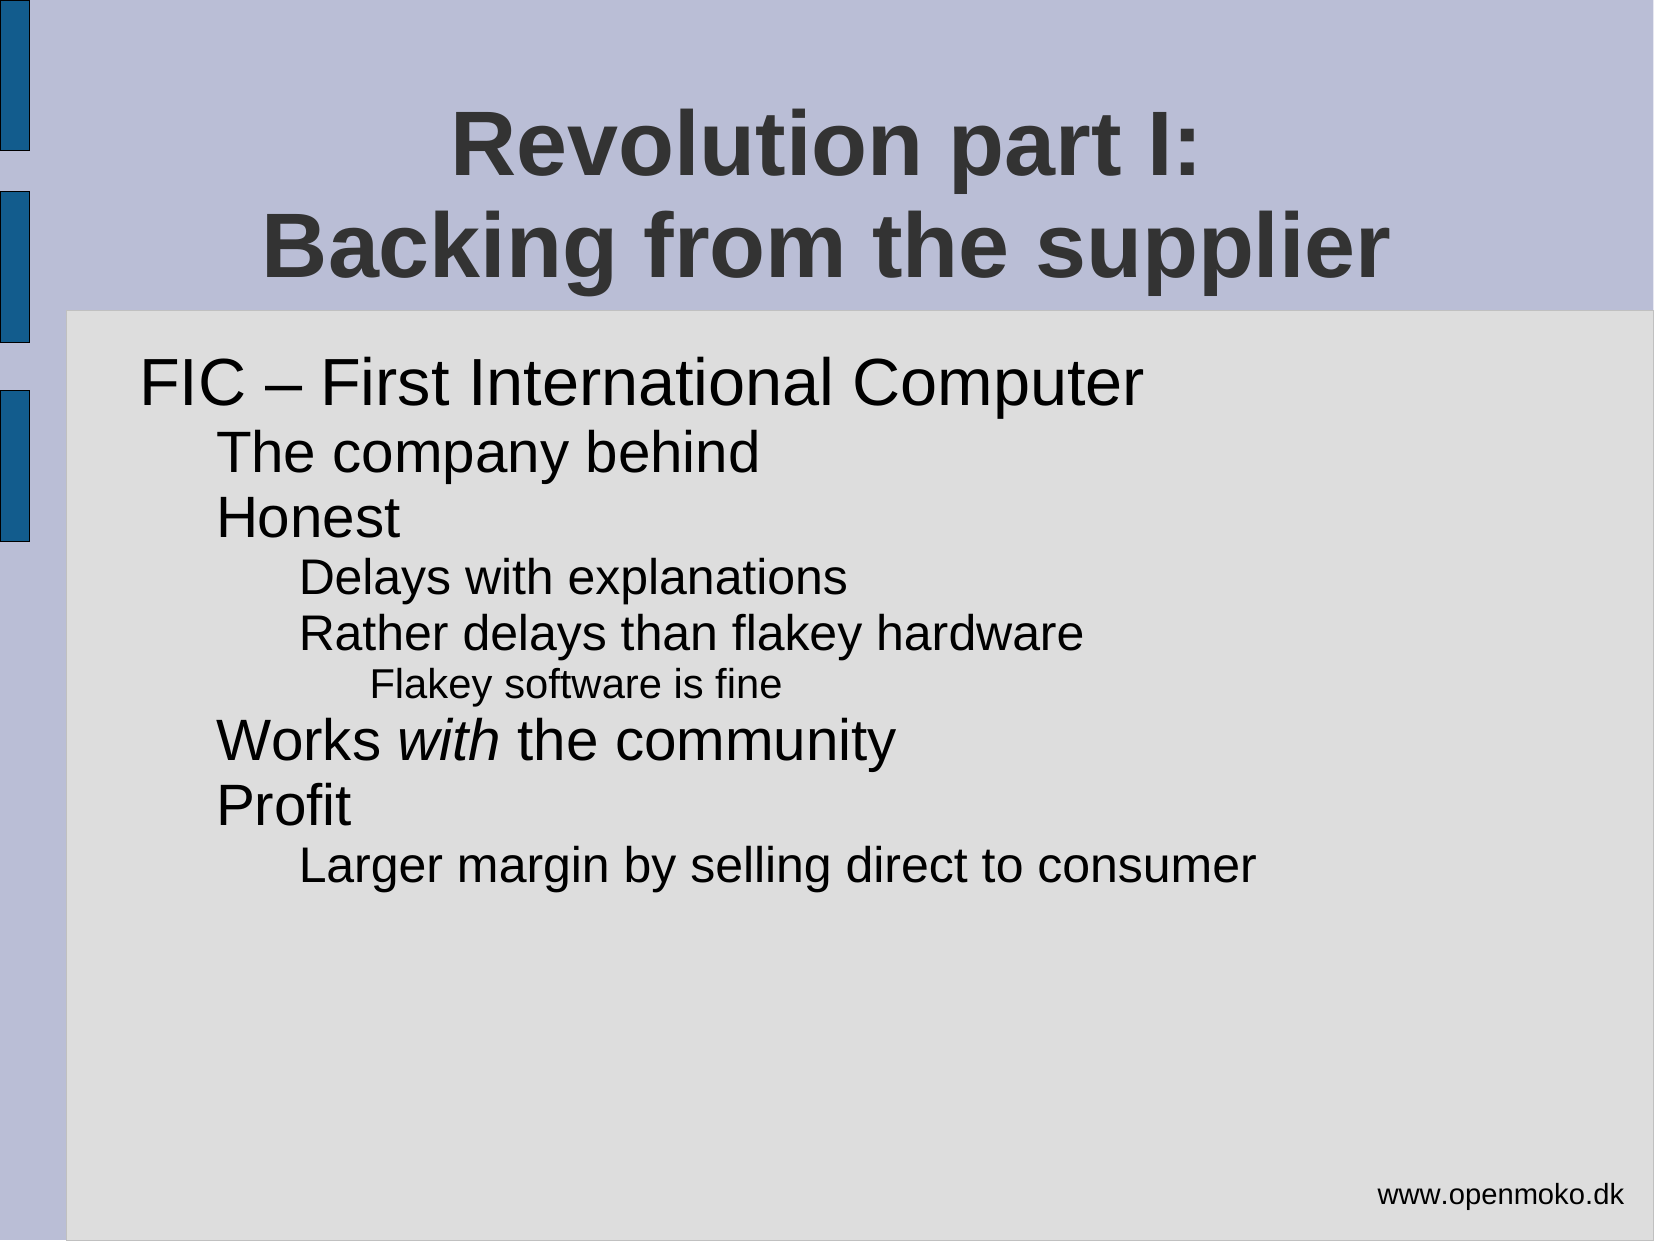

# Revolution part I: Backing from the supplier
FIC – First International Computer
The company behind
Honest
Delays with explanations
Rather delays than flakey hardware
Flakey software is fine
Works with the community
Profit
Larger margin by selling direct to consumer